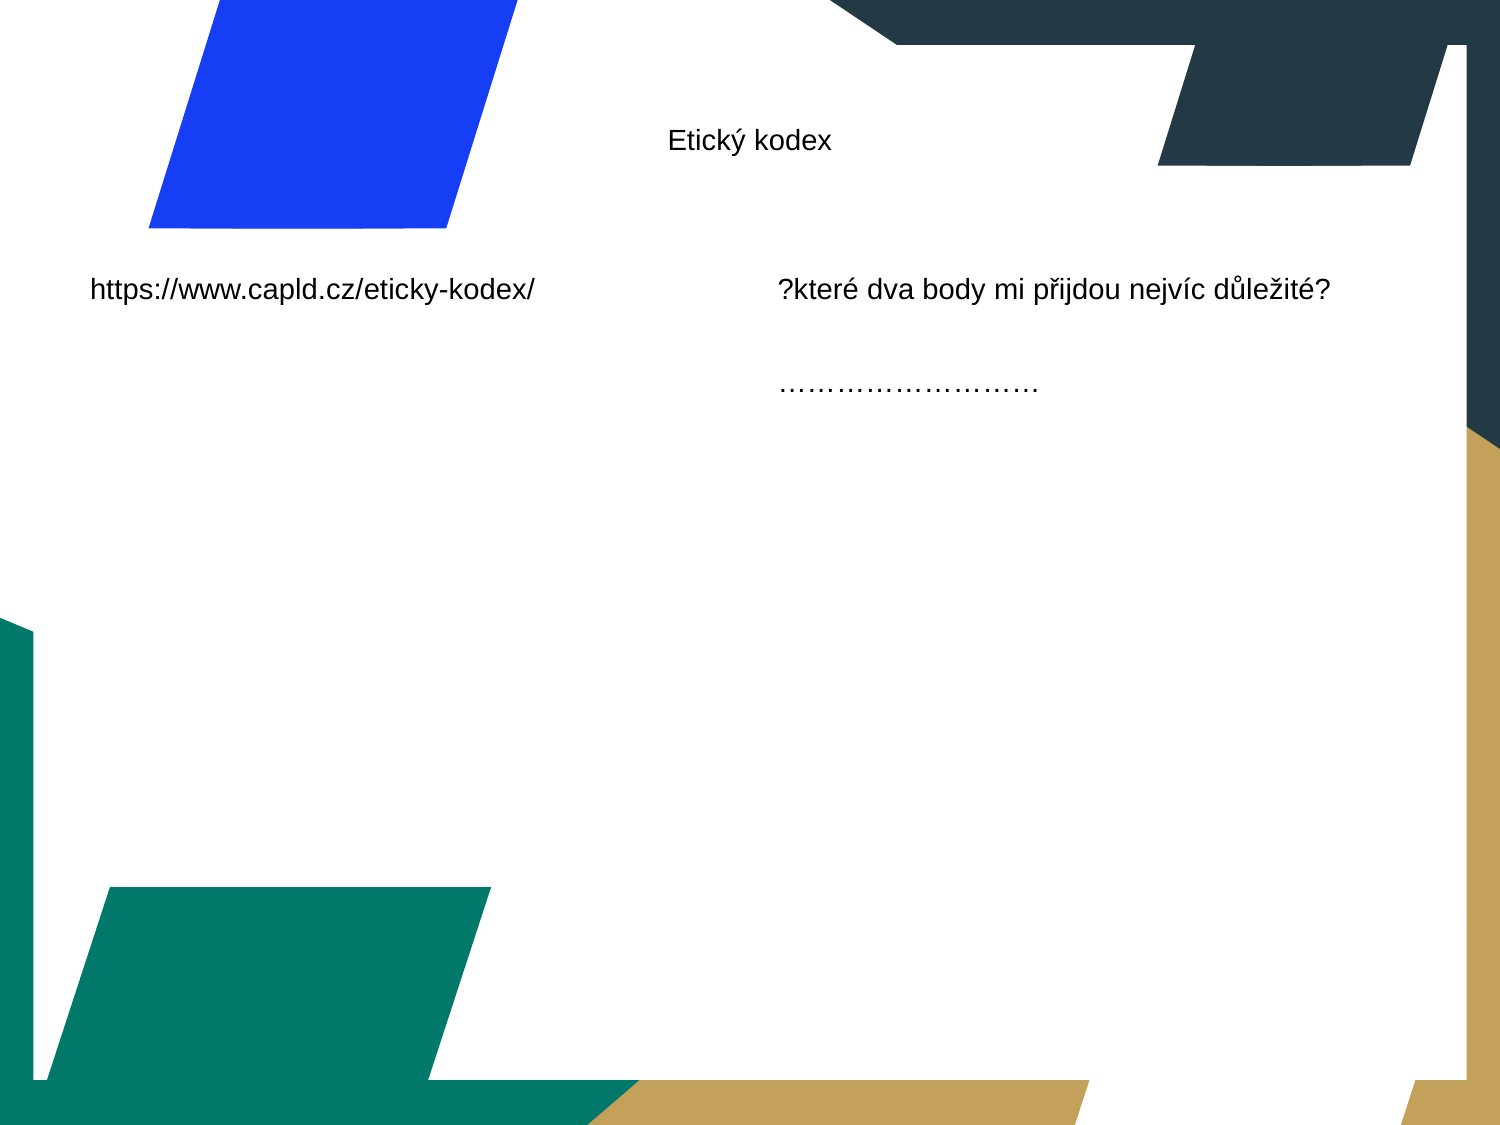

# Etický kodex
https://www.capld.cz/eticky-kodex/
?které dva body mi přijdou nejvíc důležité?
………………………